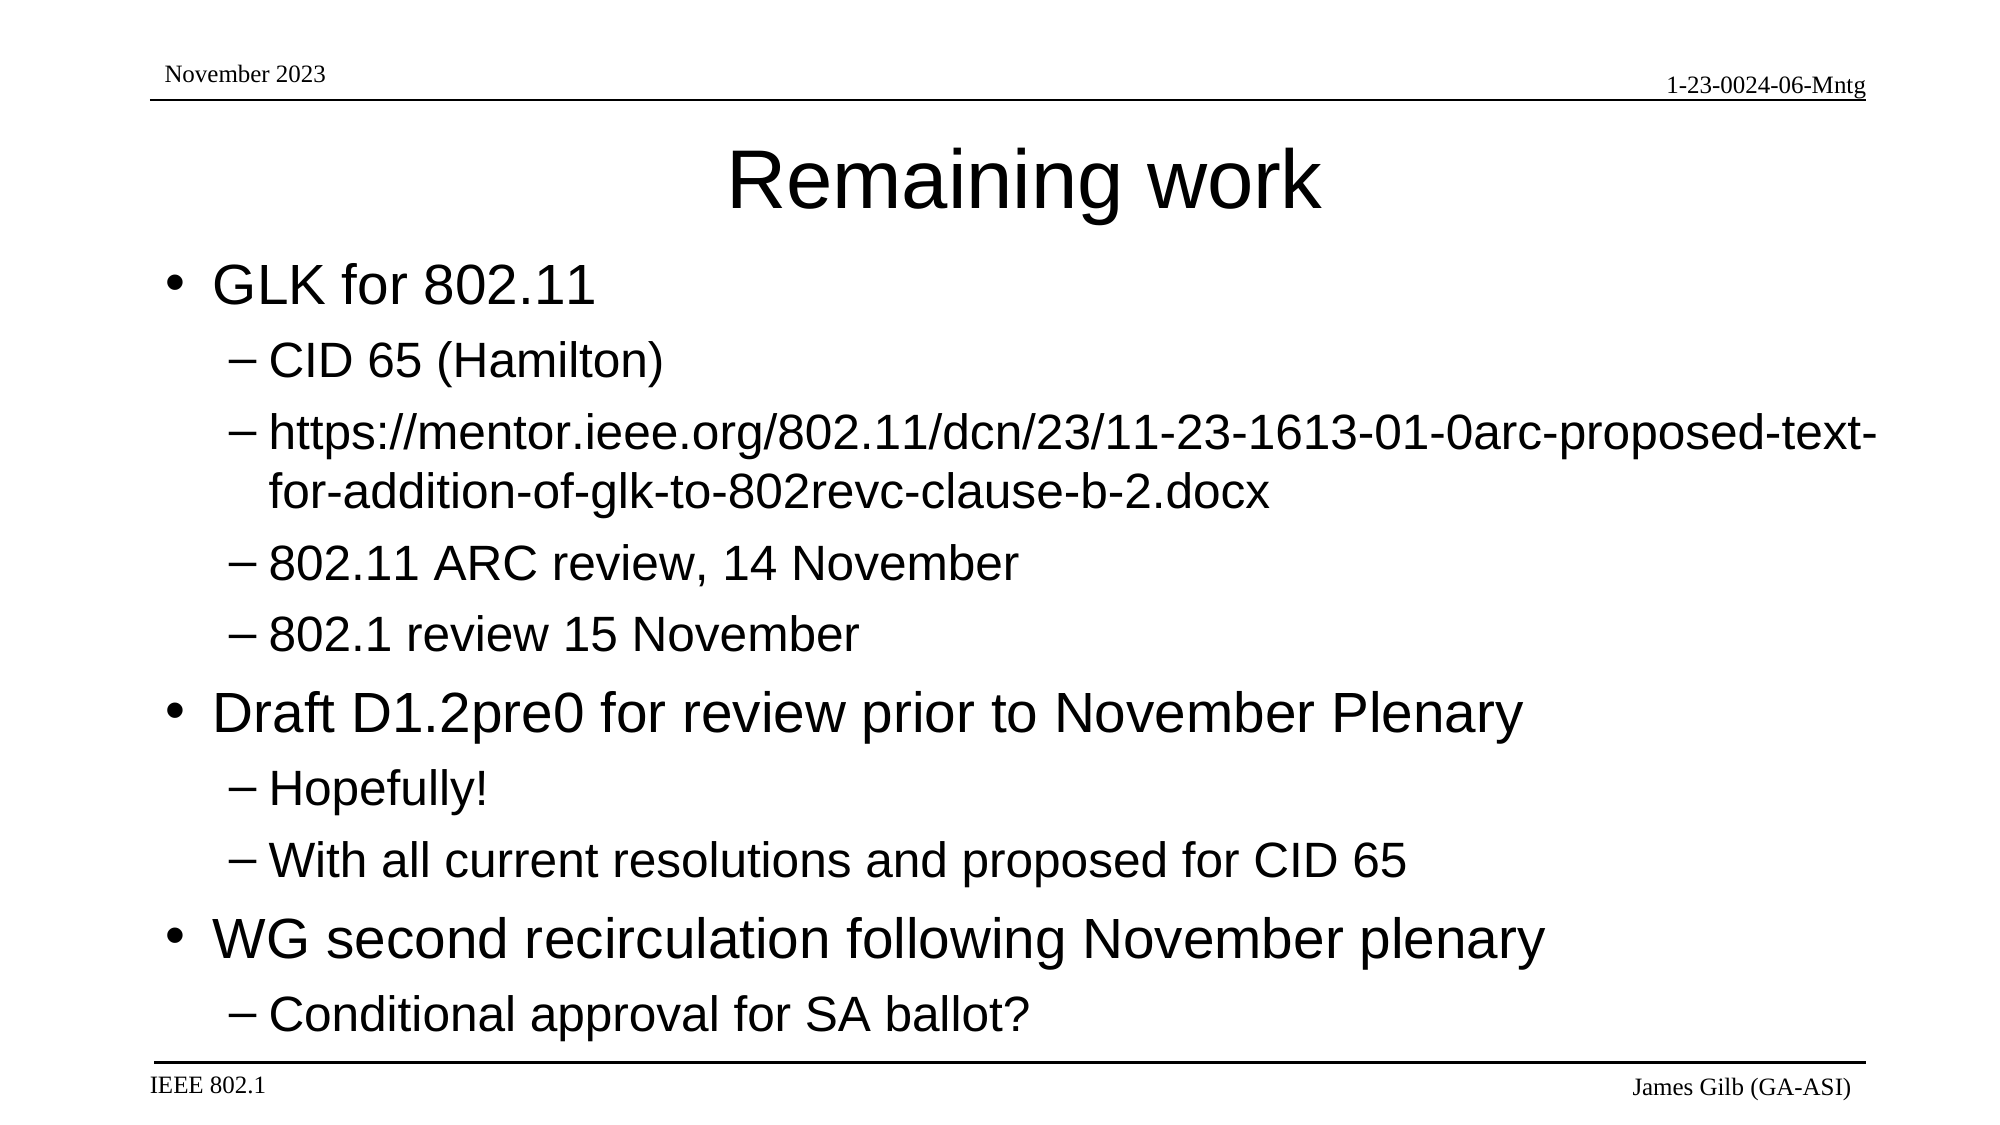

# Remaining work
GLK for 802.11
CID 65 (Hamilton)
https://mentor.ieee.org/802.11/dcn/23/11-23-1613-01-0arc-proposed-text-for-addition-of-glk-to-802revc-clause-b-2.docx
802.11 ARC review, 14 November
802.1 review 15 November
Draft D1.2pre0 for review prior to November Plenary
Hopefully!
With all current resolutions and proposed for CID 65
WG second recirculation following November plenary
Conditional approval for SA ballot?